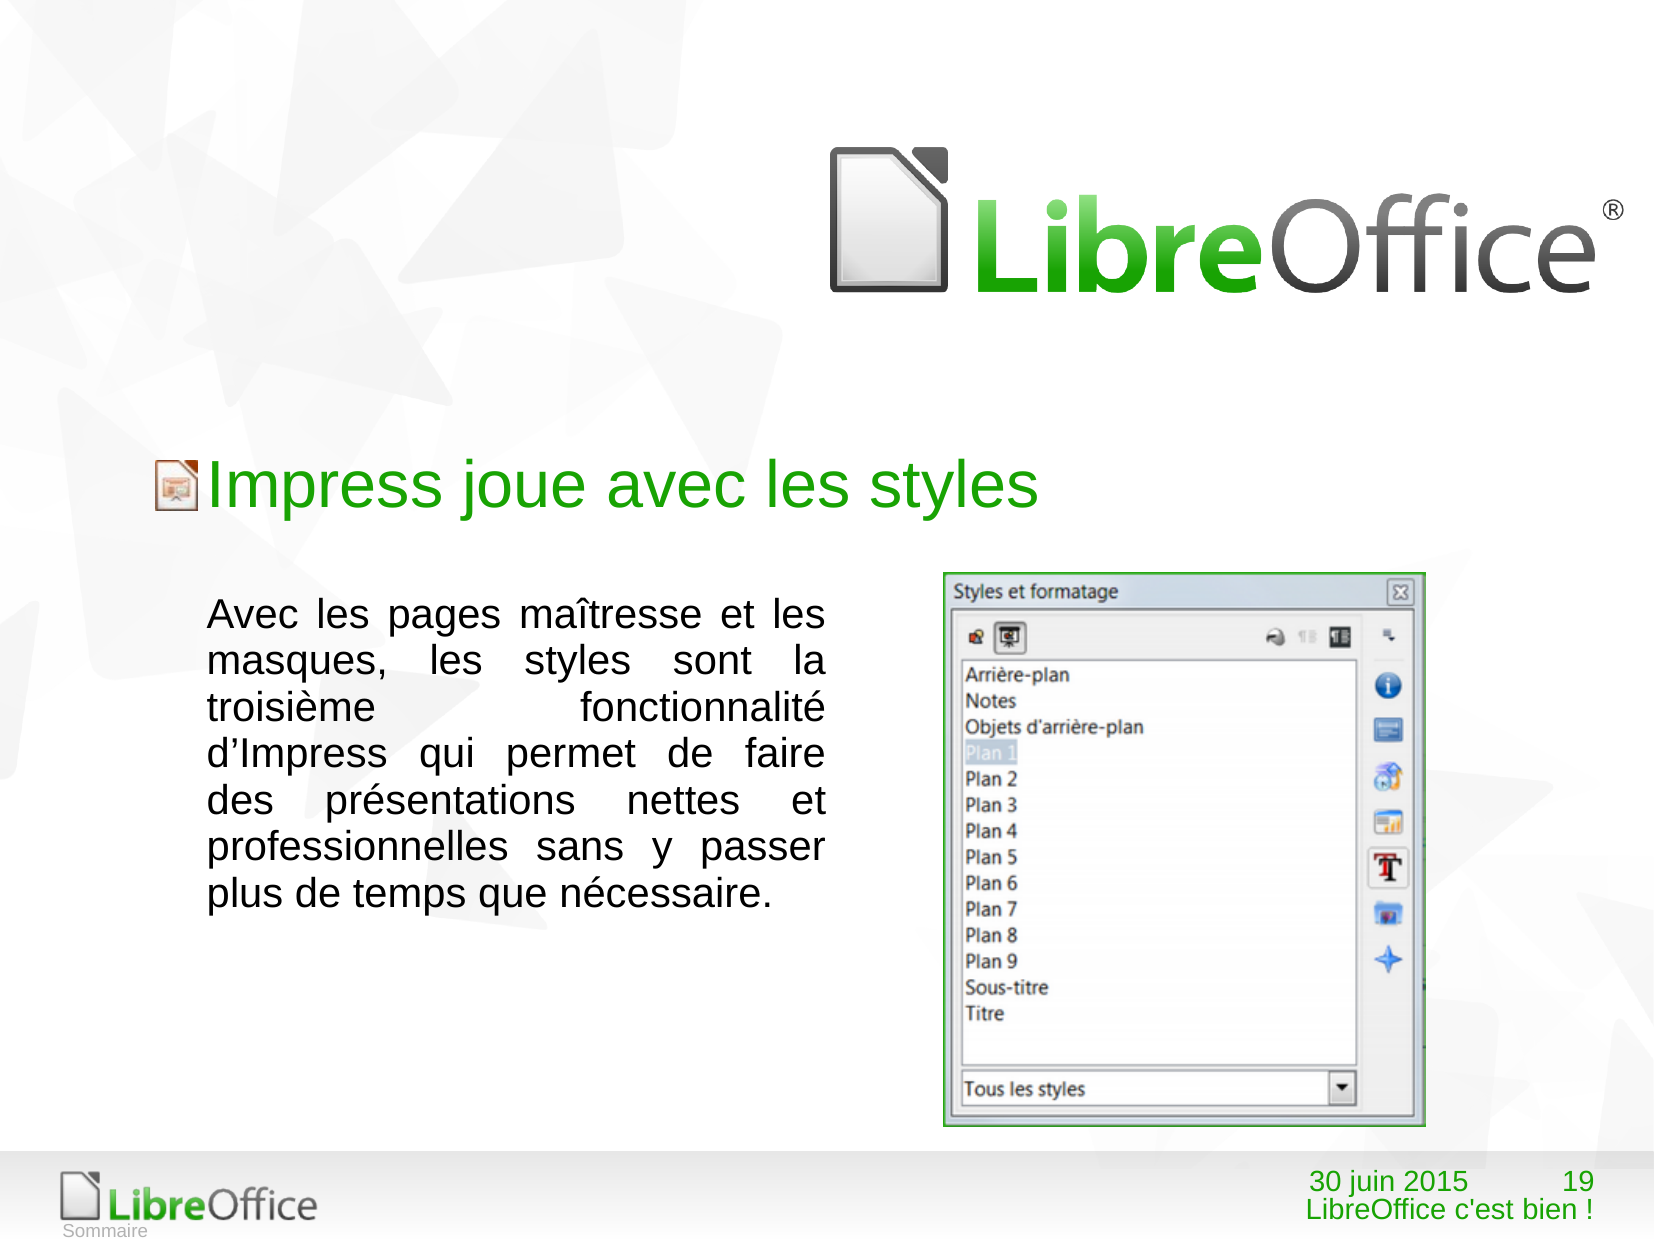

# Impress joue avec les styles
Avec les pages maîtresse et les masques, les styles sont la troisième fonctionnalité d’Impress qui permet de faire des présentations nettes et professionnelles sans y passer plus de temps que nécessaire.
30 juin 2015
19
LibreOffice c'est bien !